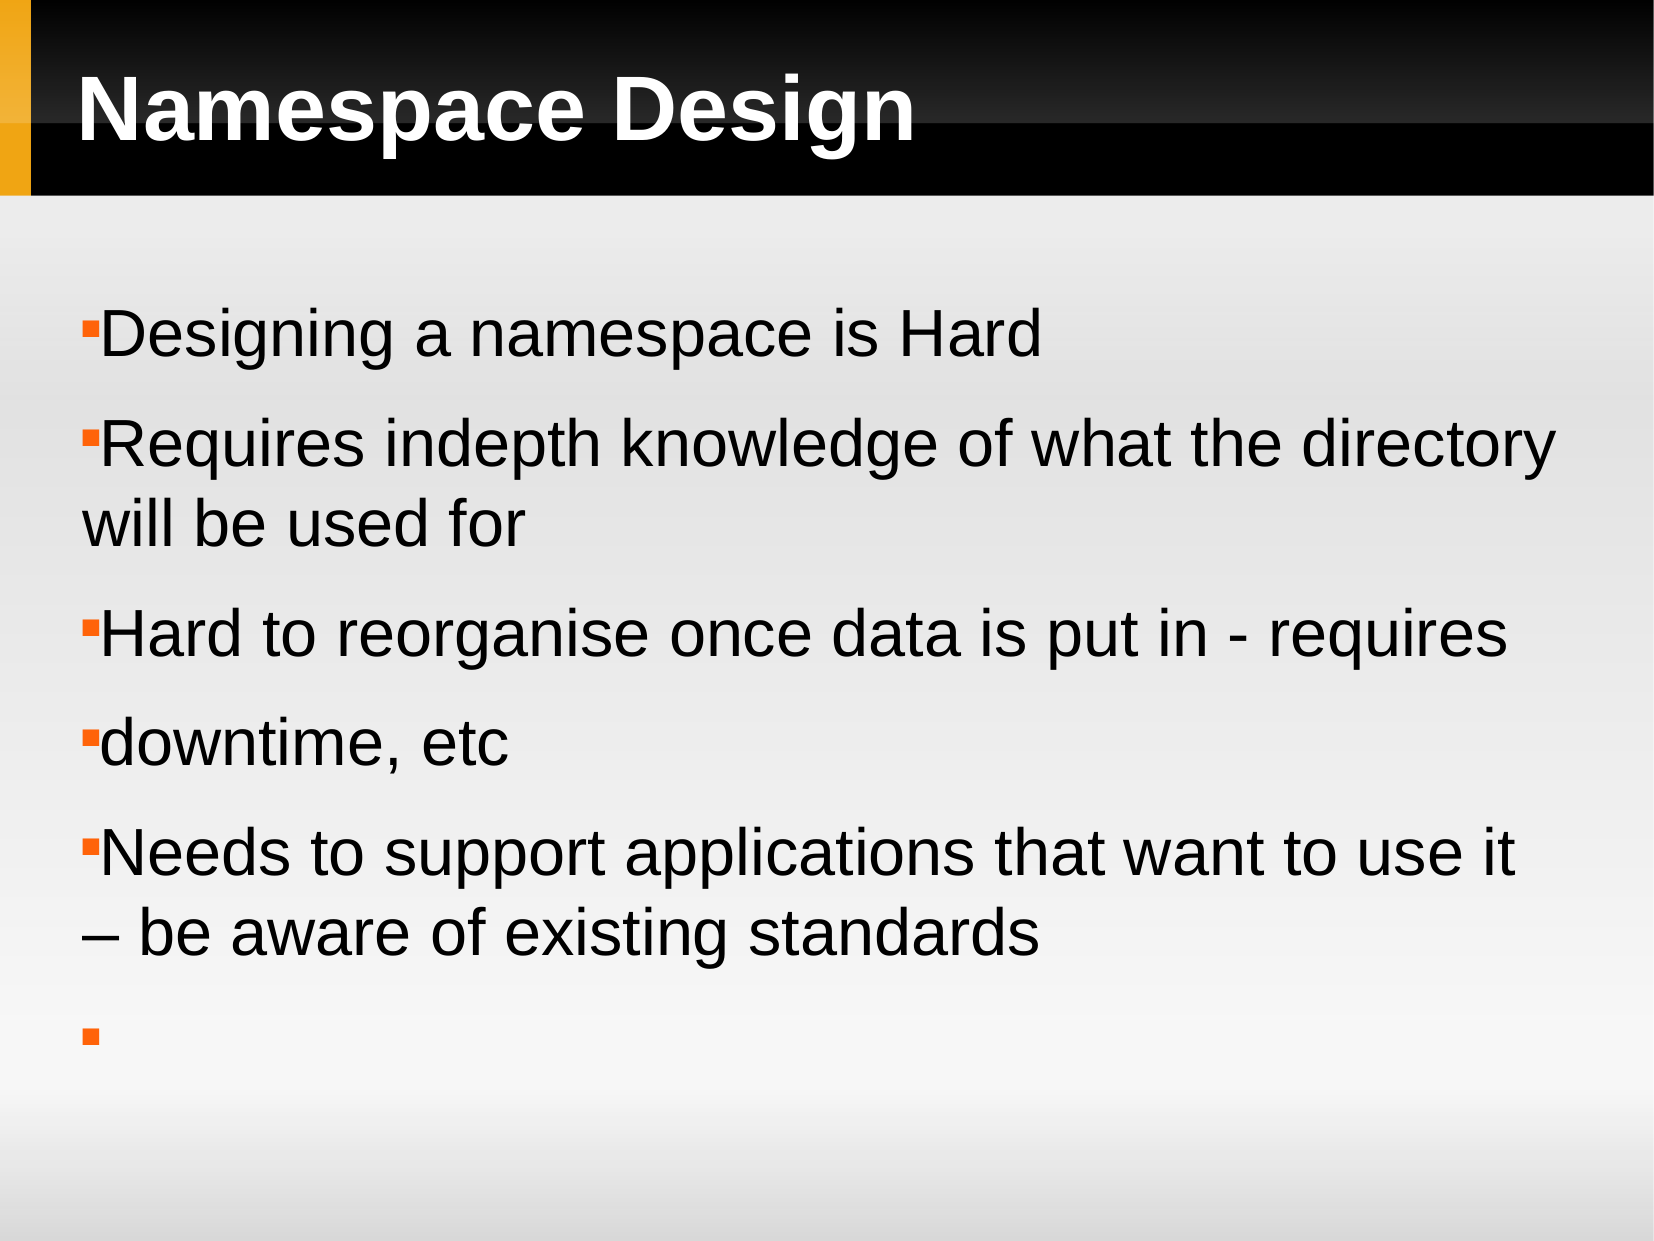

# Namespace Design
Designing a namespace is Hard
Requires indepth knowledge of what the directory will be used for
Hard to reorganise once data is put in - requires
downtime, etc
Needs to support applications that want to use it – be aware of existing standards